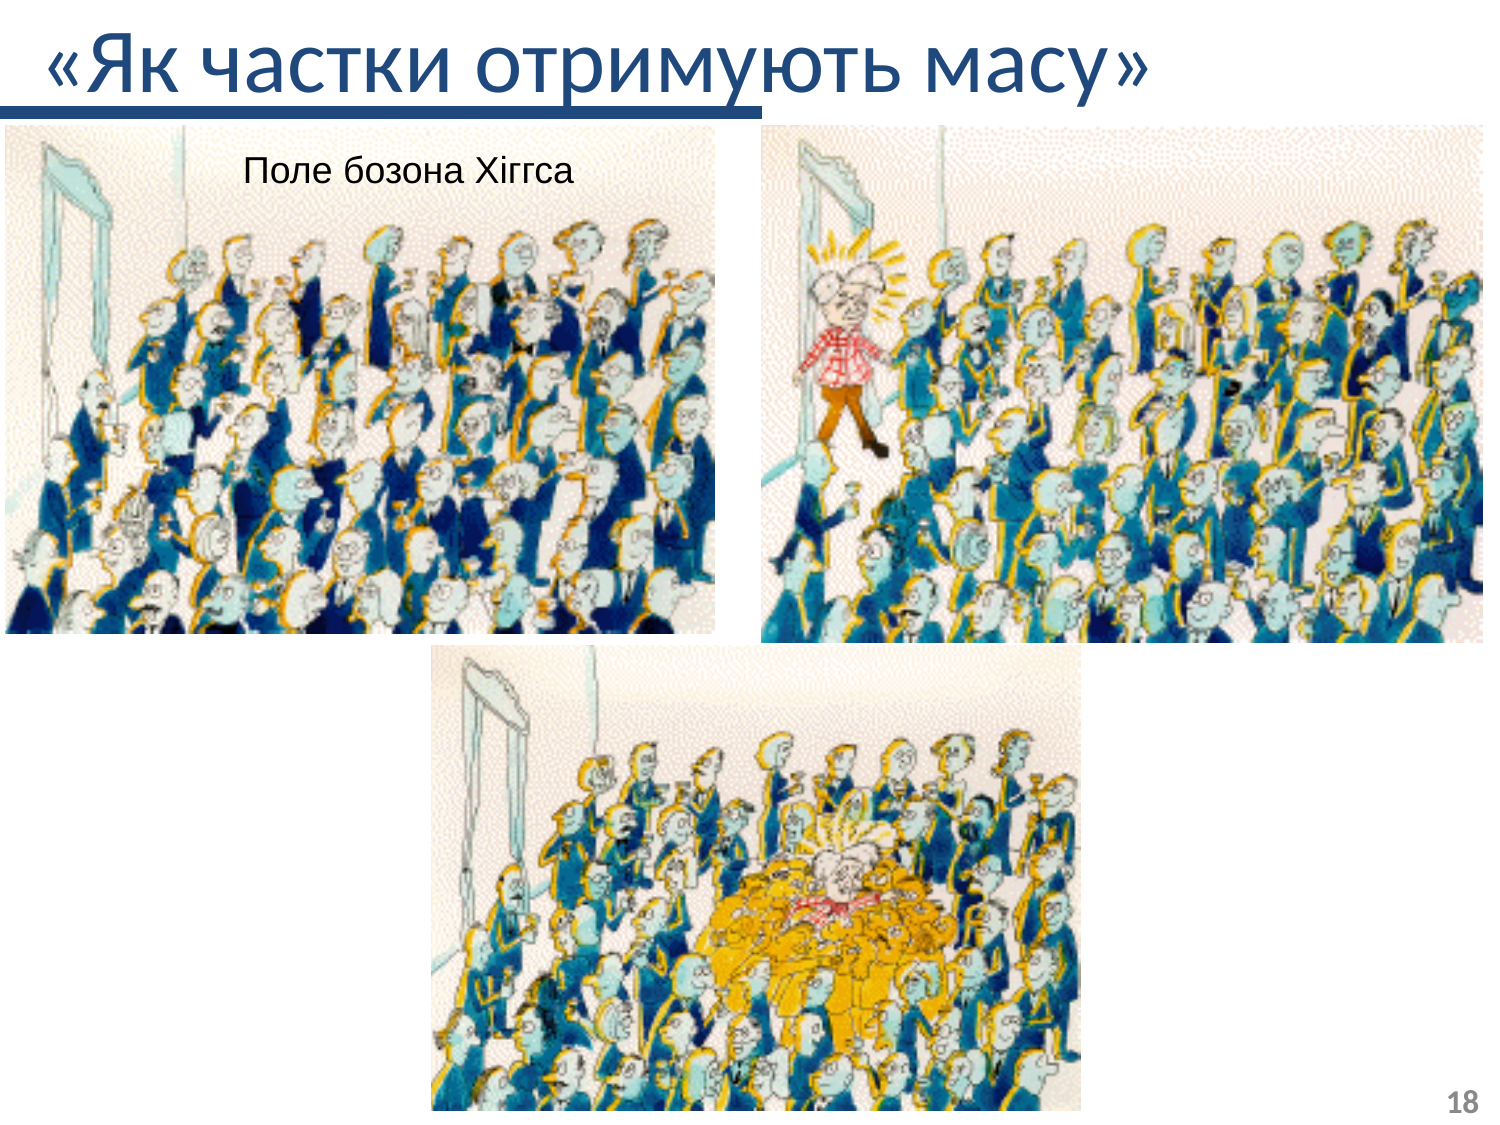

# «Як частки отримують масу»
Поле бозона Хіггса